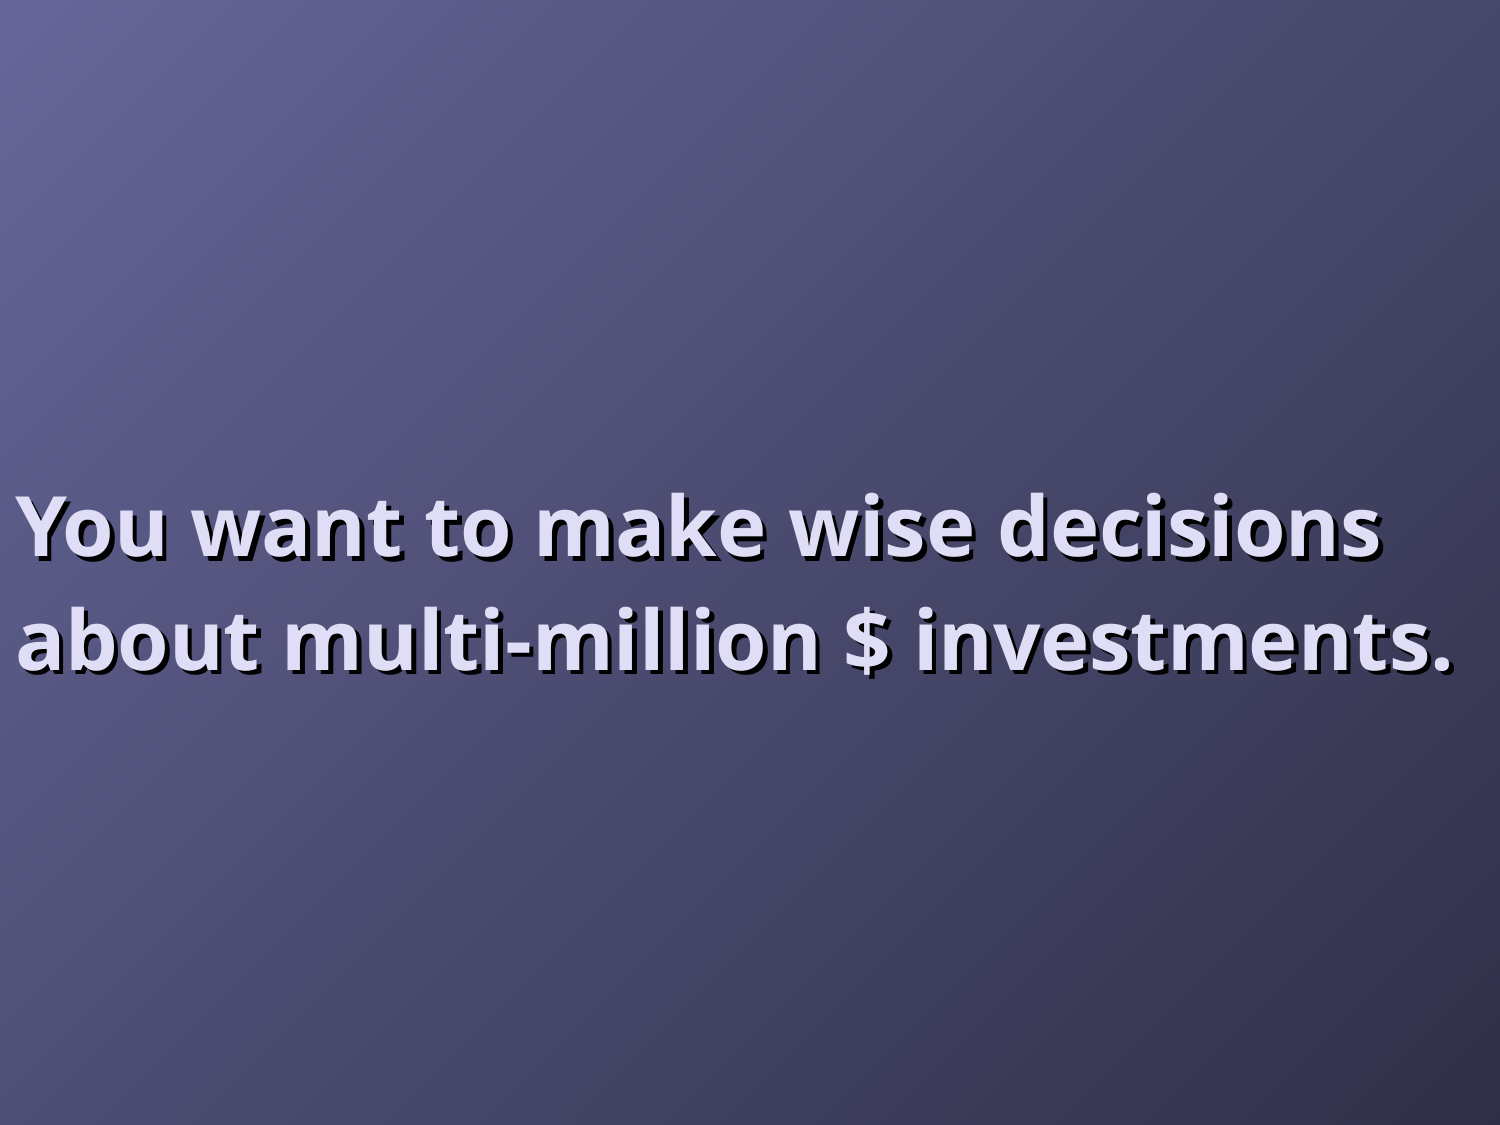

# You want to make wise decisions about multi-million $ investments.